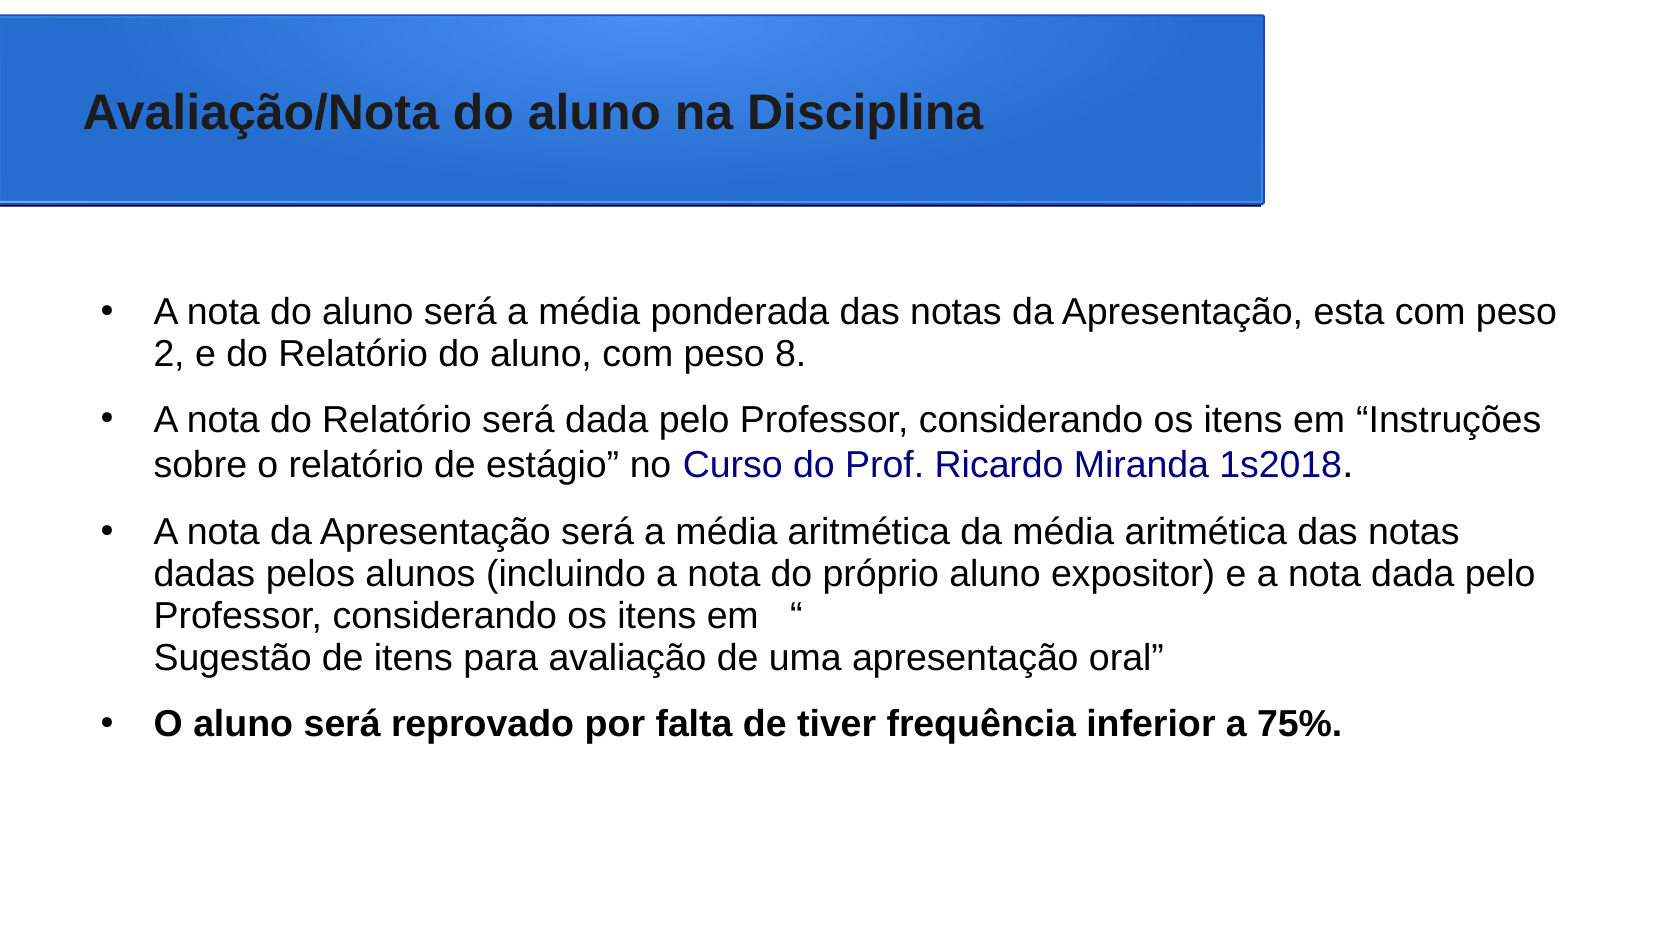

# Avaliação/Nota do aluno na Disciplina
A nota do aluno será a média ponderada das notas da Apresentação, esta com peso 2, e do Relatório do aluno, com peso 8.
A nota do Relatório será dada pelo Professor, considerando os itens em “Instruções sobre o relatório de estágio” no Curso do Prof. Ricardo Miranda 1s2018.
A nota da Apresentação será a média aritmética da média aritmética das notas dadas pelos alunos (incluindo a nota do próprio aluno expositor) e a nota dada pelo Professor, considerando os itens em “Sugestão de itens para avaliação de uma apresentação oral”
O aluno será reprovado por falta de tiver frequência inferior a 75%.